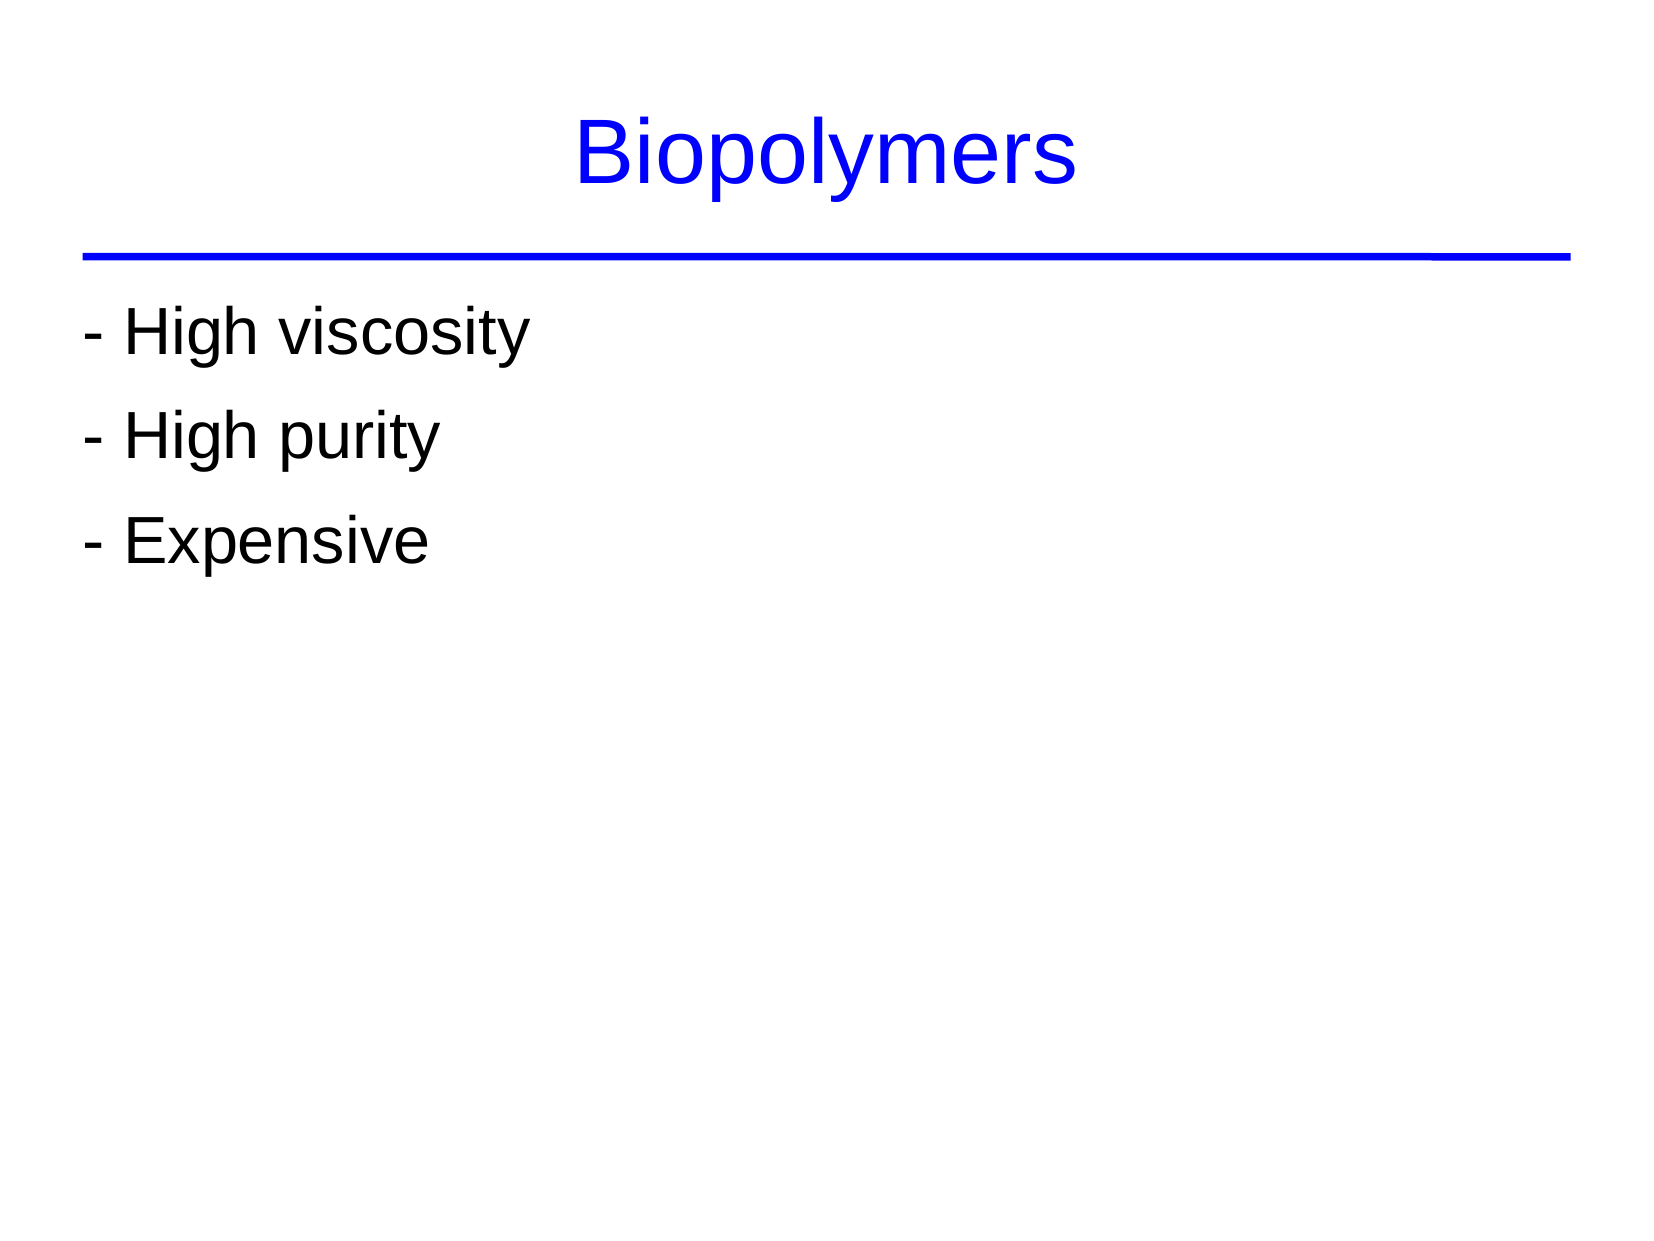

# Biopolymers
- High viscosity
- High purity
- Expensive